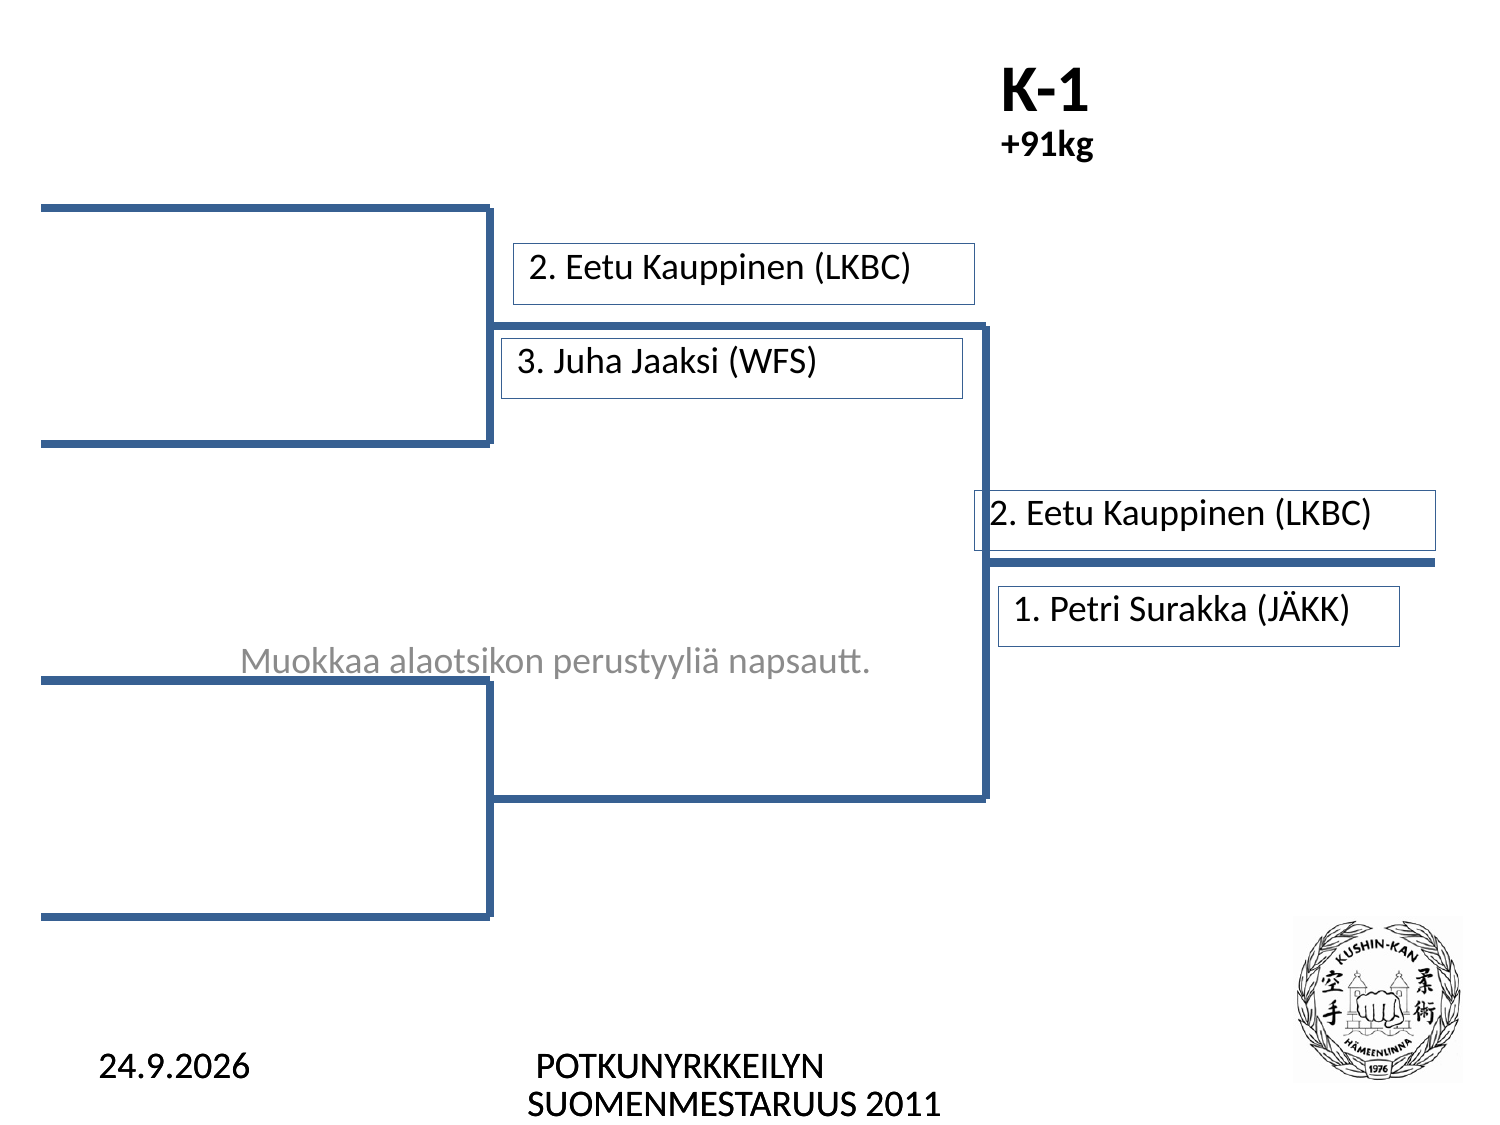

K-1
+91kg
2. Eetu Kauppinen (LKBC)
3. Juha Jaaksi (WFS)
2. Eetu Kauppinen (LKBC)
1. Petri Surakka (JÄKK)
<footer>POTKUNYRKKEILYN SUOMENMESTARUUS 2011